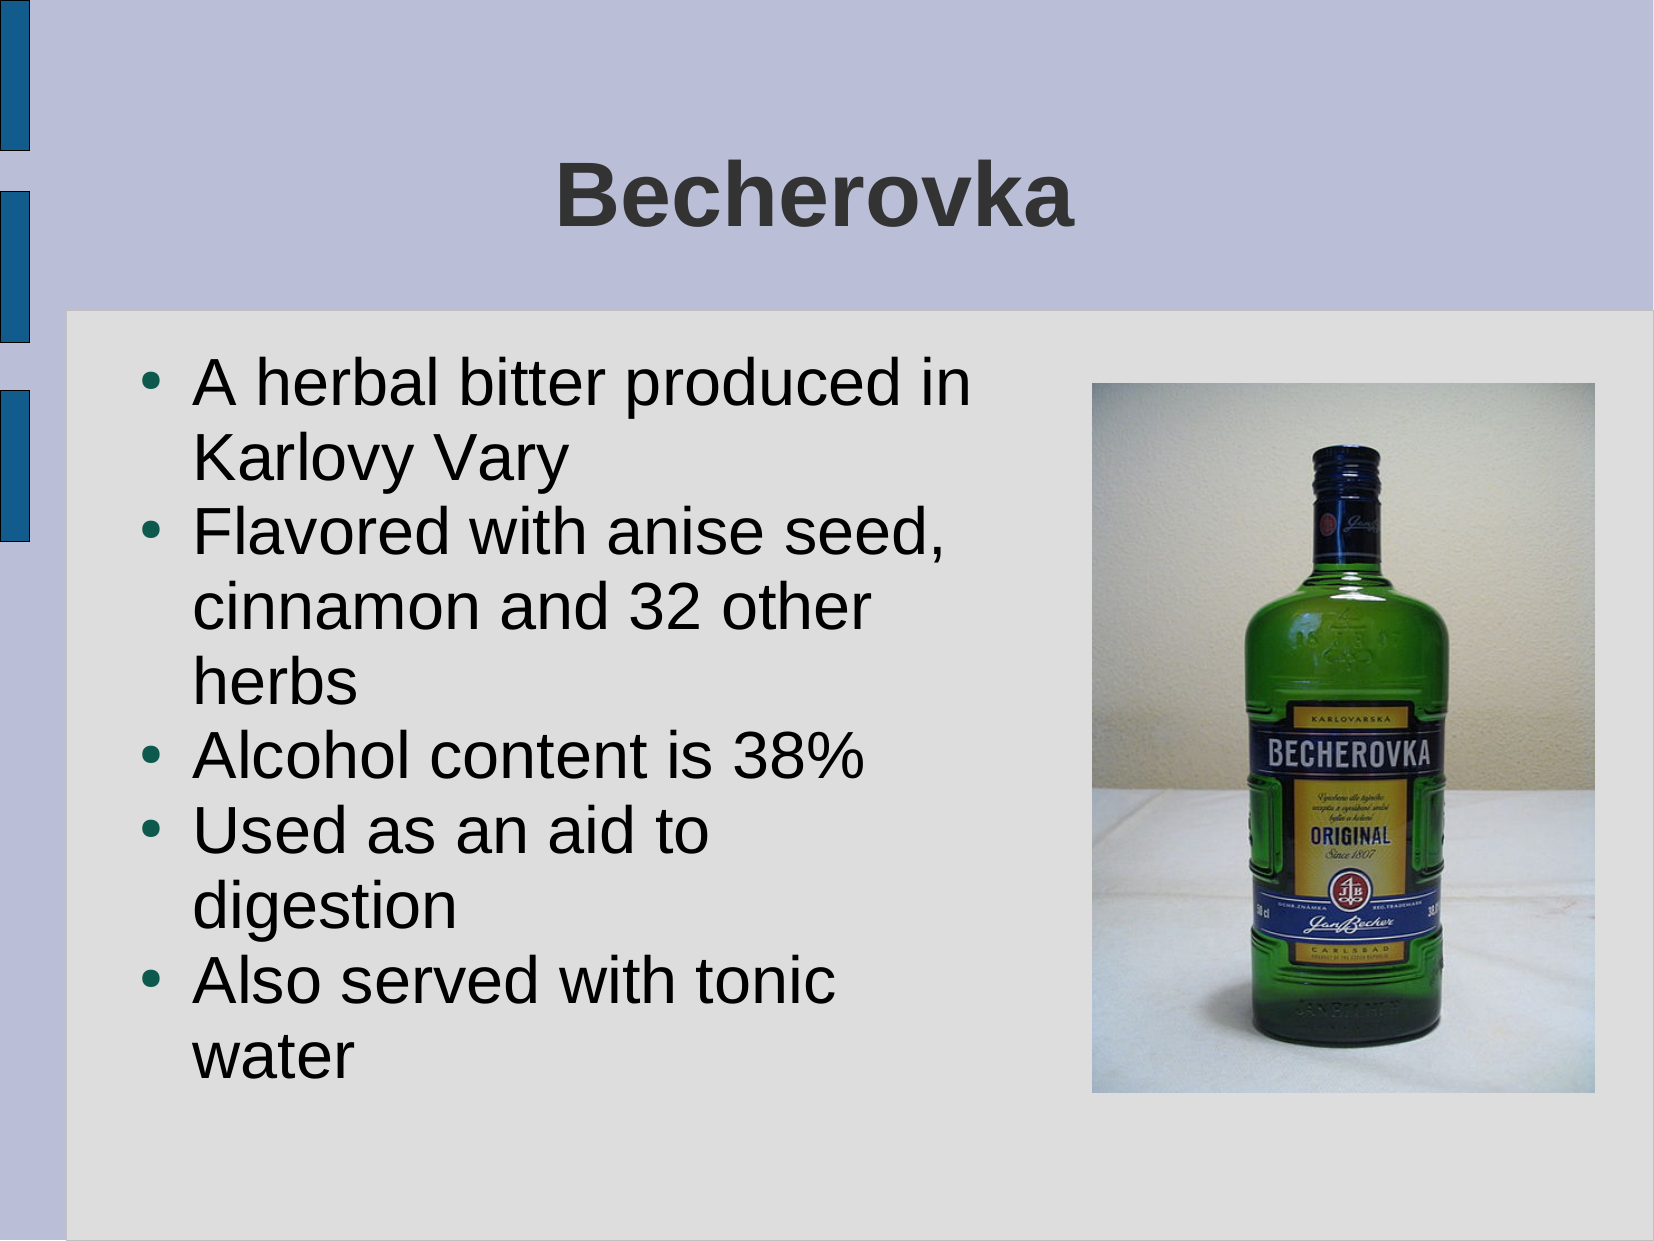

# Becherovka
A herbal bitter produced in Karlovy Vary
Flavored with anise seed, cinnamon and 32 other herbs
Alcohol content is 38%
Used as an aid to digestion
Also served with tonic water